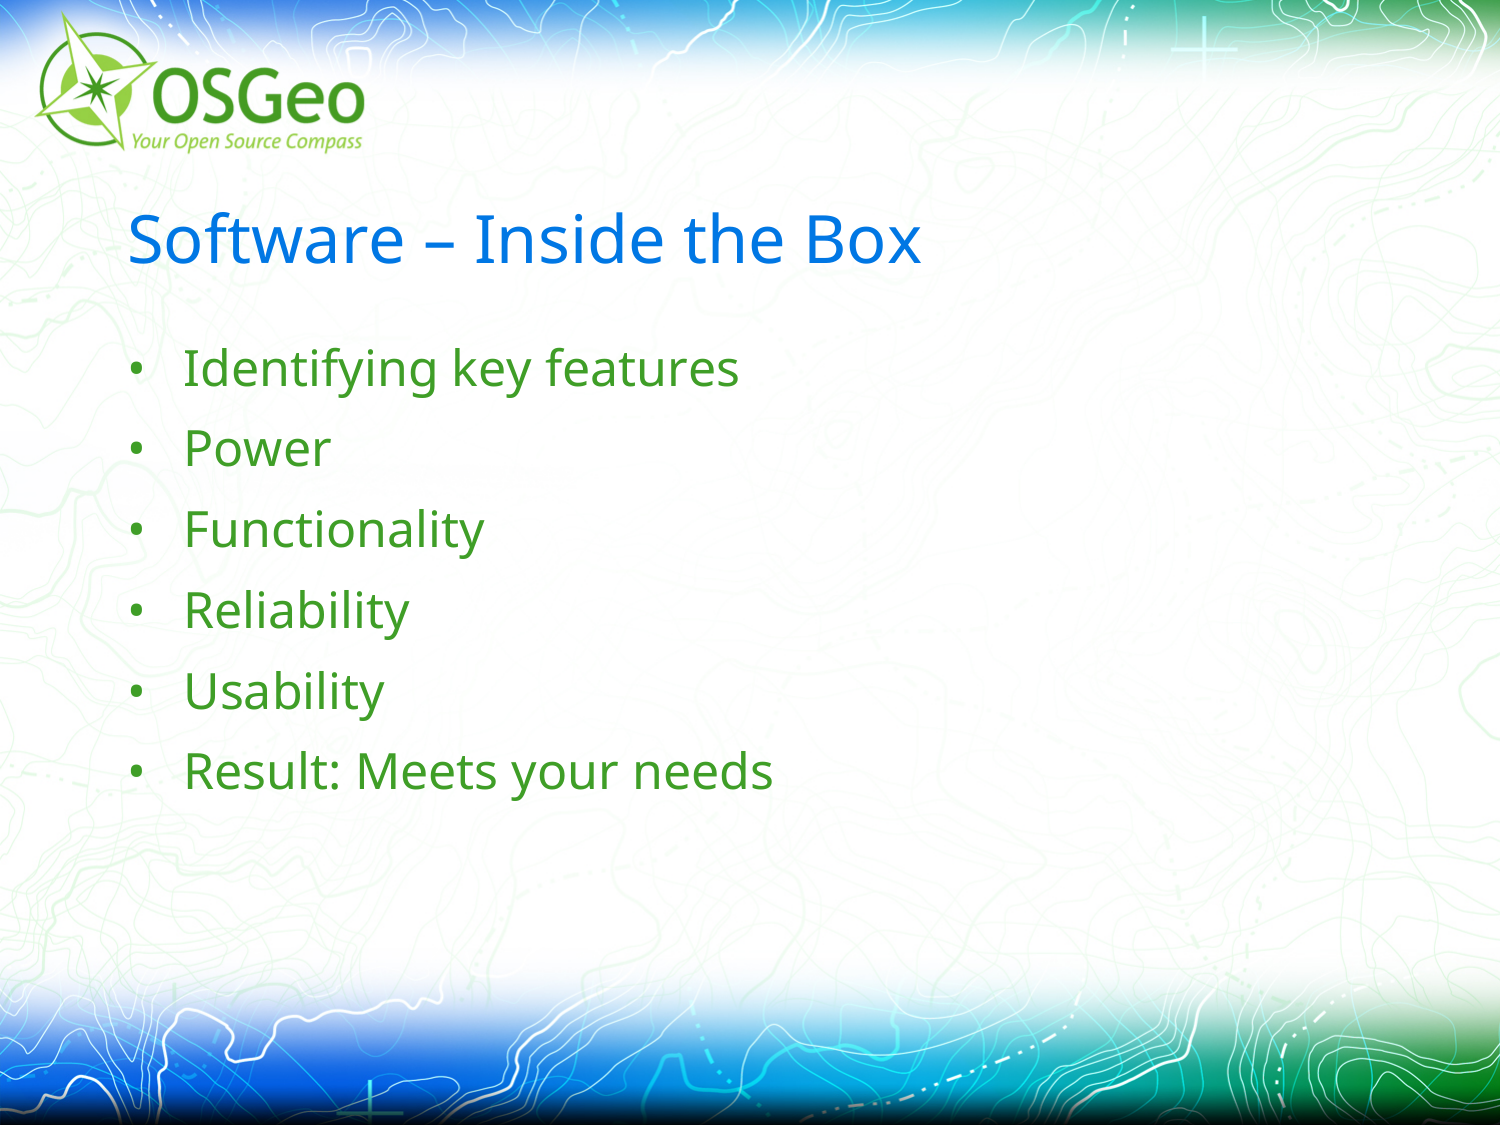

# Software – Inside the Box
Identifying key features
Power
Functionality
Reliability
Usability
Result: Meets your needs